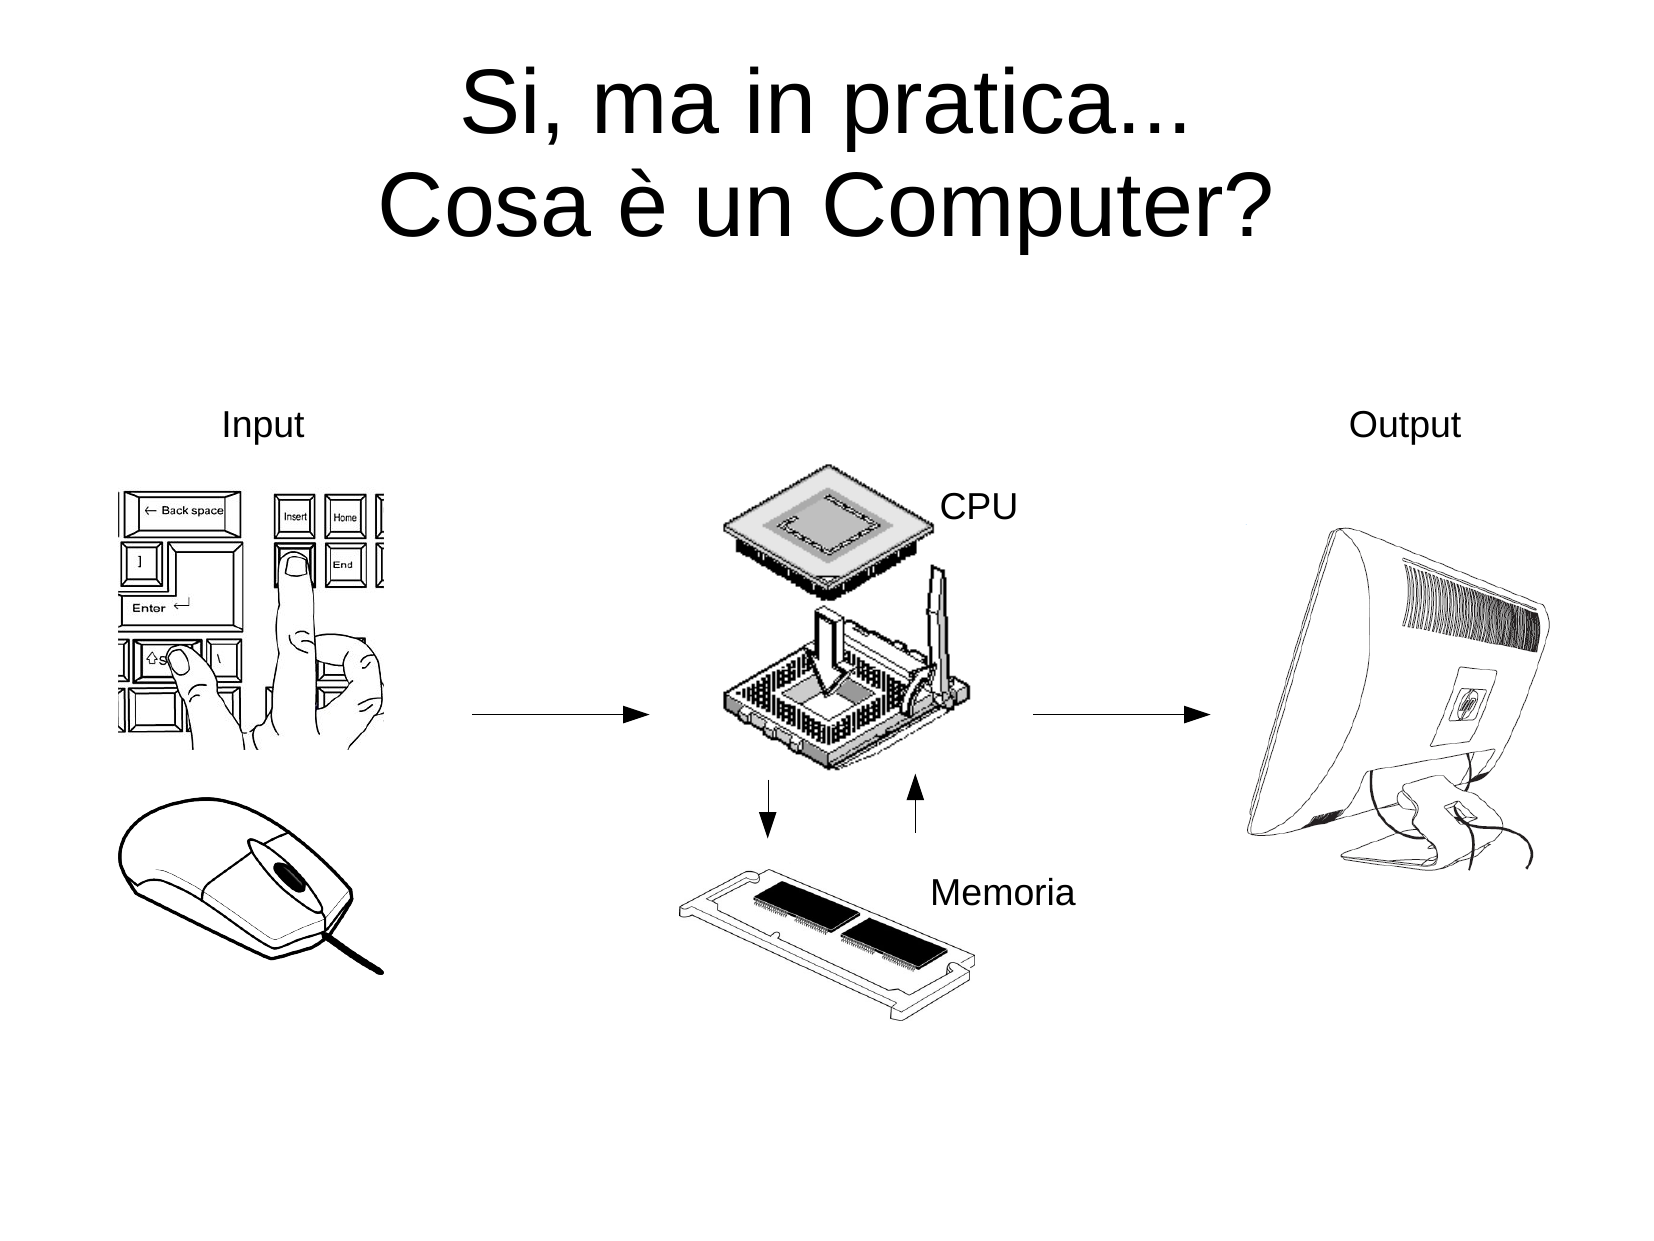

# Si, ma in pratica... Cosa è un Computer?
Input
Output
CPU
Memoria